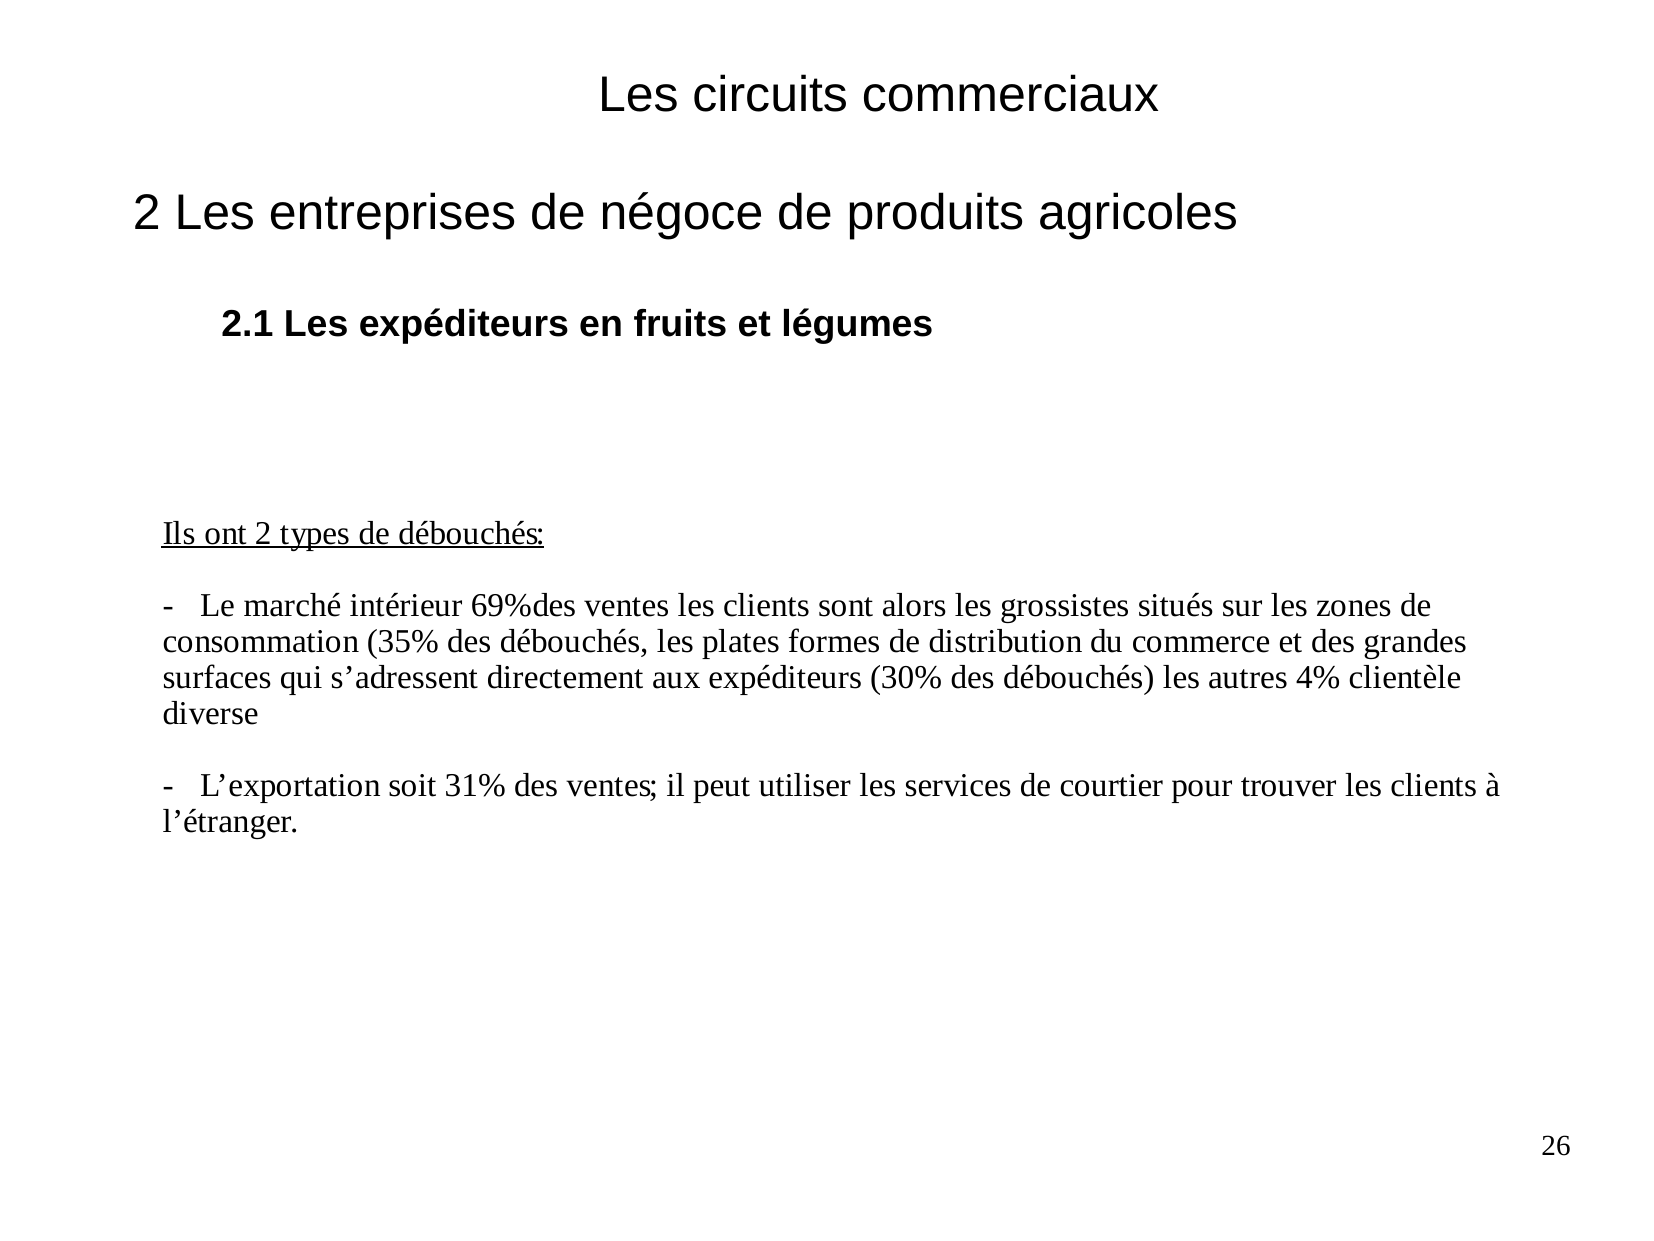

Les circuits commerciaux
2 Les entreprises de négoce de produits agricoles
2.1 Les expéditeurs en fruits et légumes
26